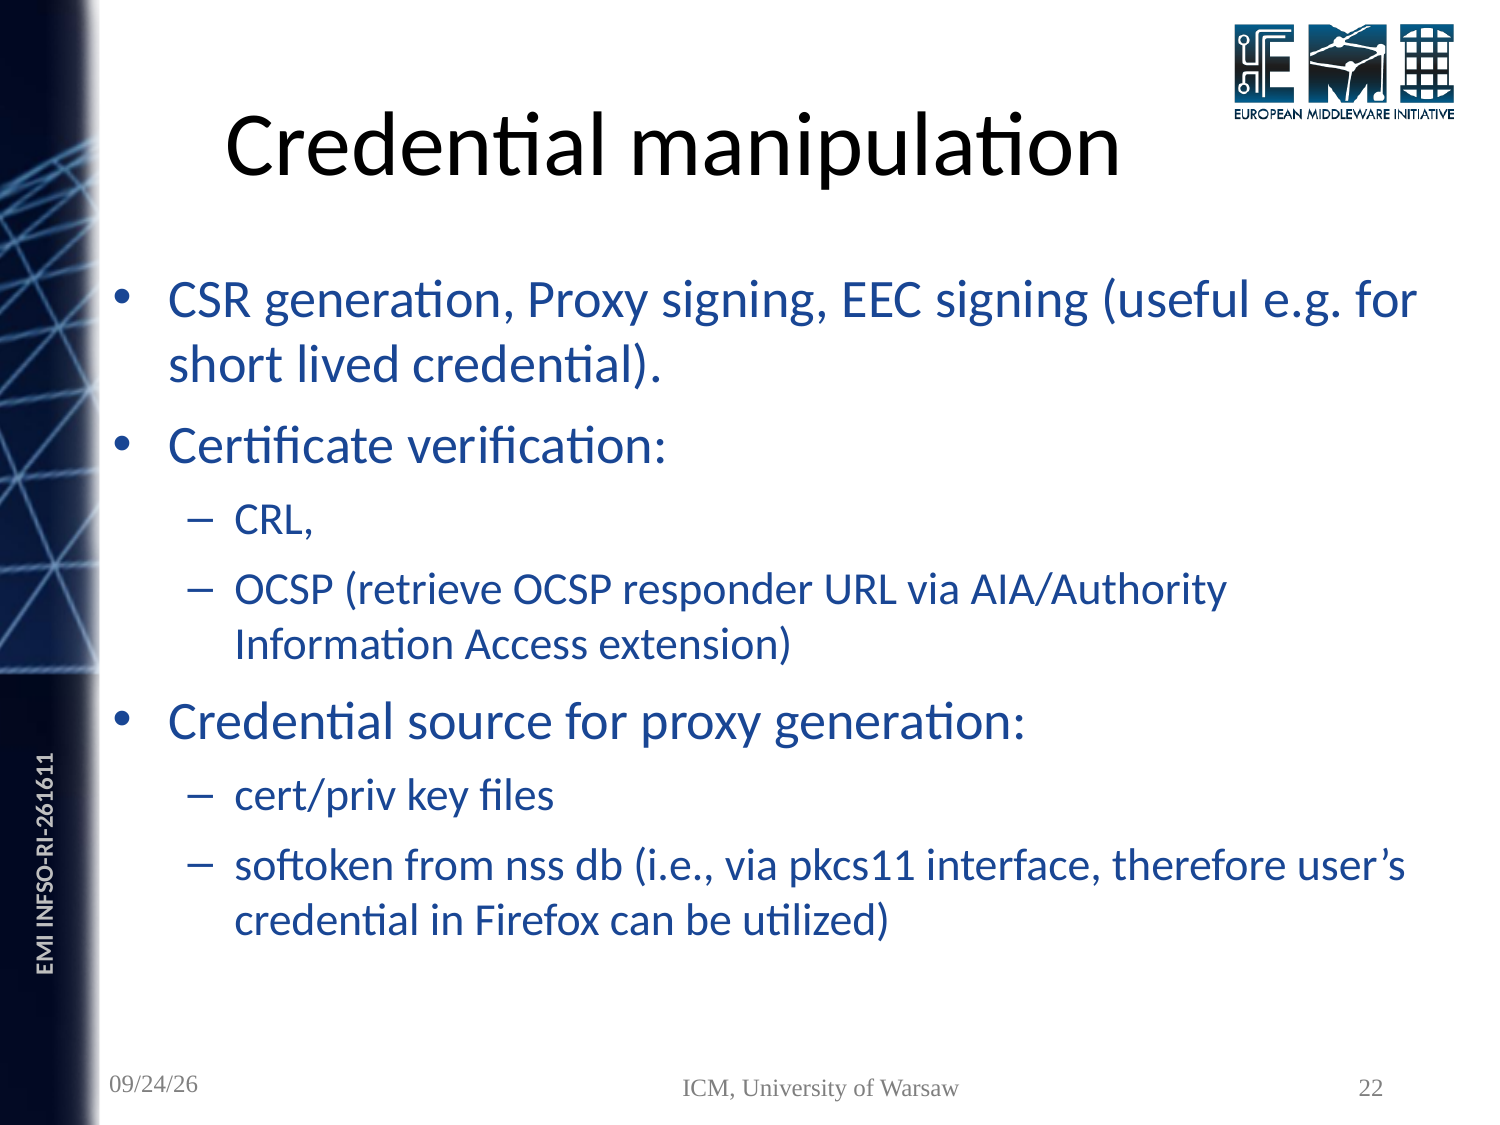

# Credential manipulation
CSR generation, Proxy signing, EEC signing (useful e.g. for short lived credential).
Certificate verification:
CRL,
OCSP (retrieve OCSP responder URL via AIA/Authority Information Access extension)
Credential source for proxy generation:
cert/priv key files
softoken from nss db (i.e., via pkcs11 interface, therefore user’s credential in Firefox can be utilized)
22